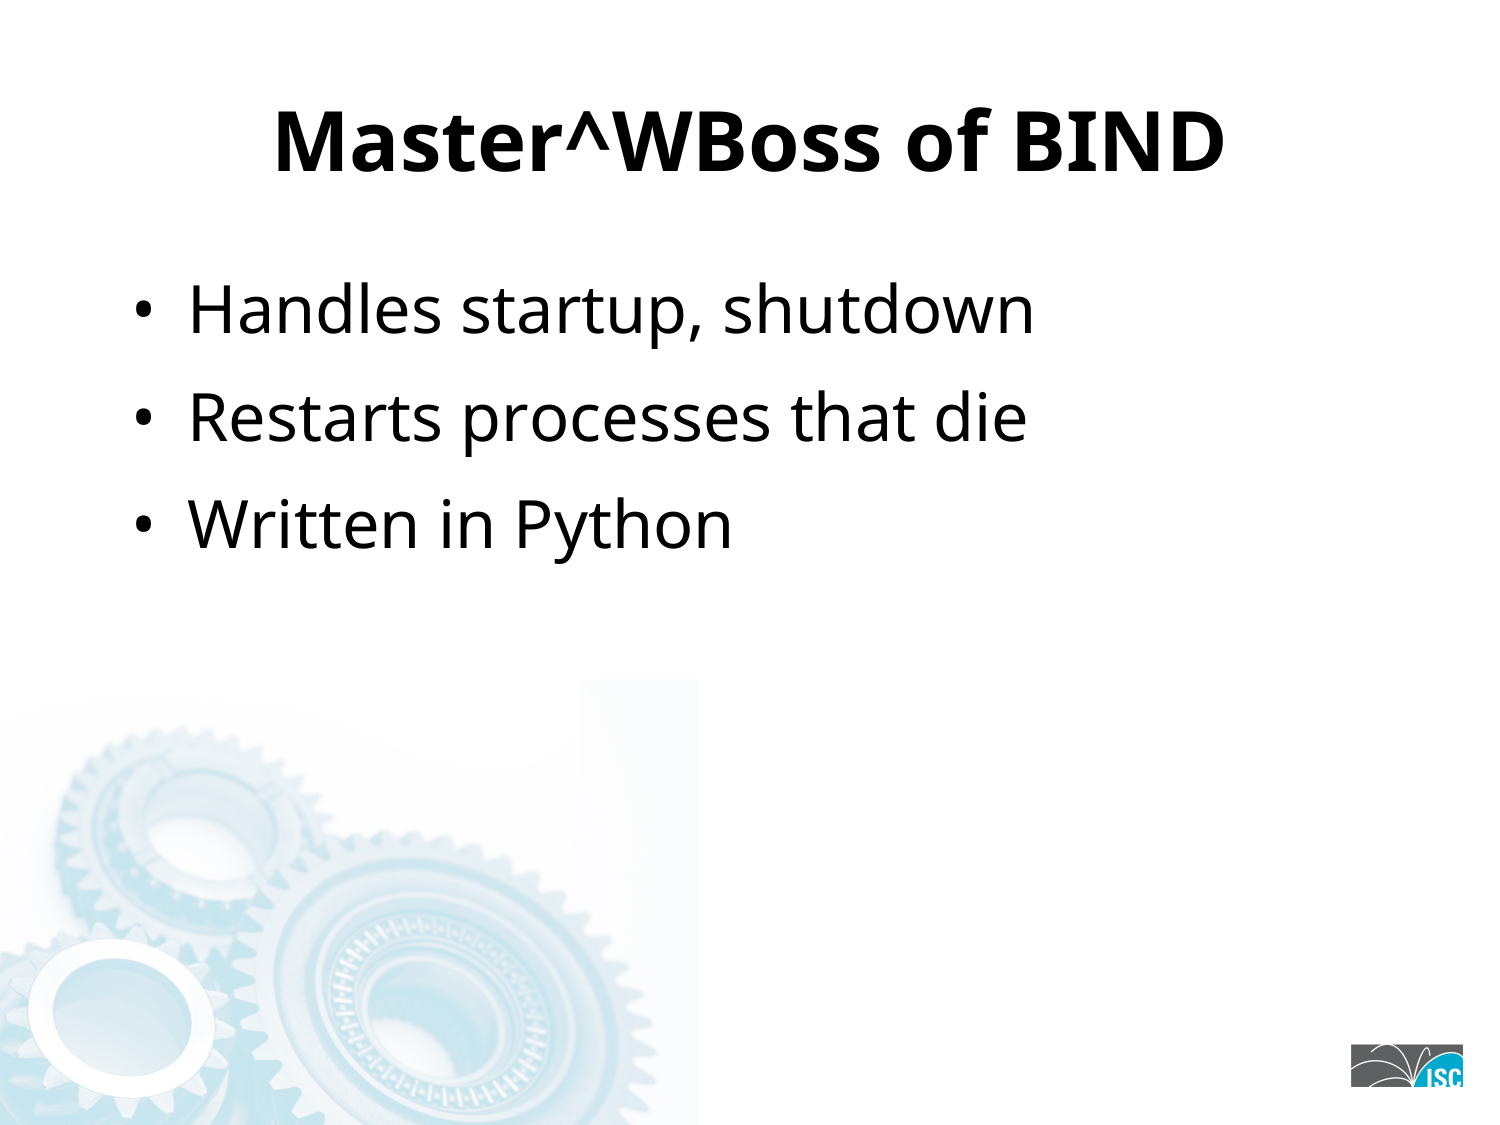

# Master^WBoss of BIND
Handles startup, shutdown
Restarts processes that die
Written in Python